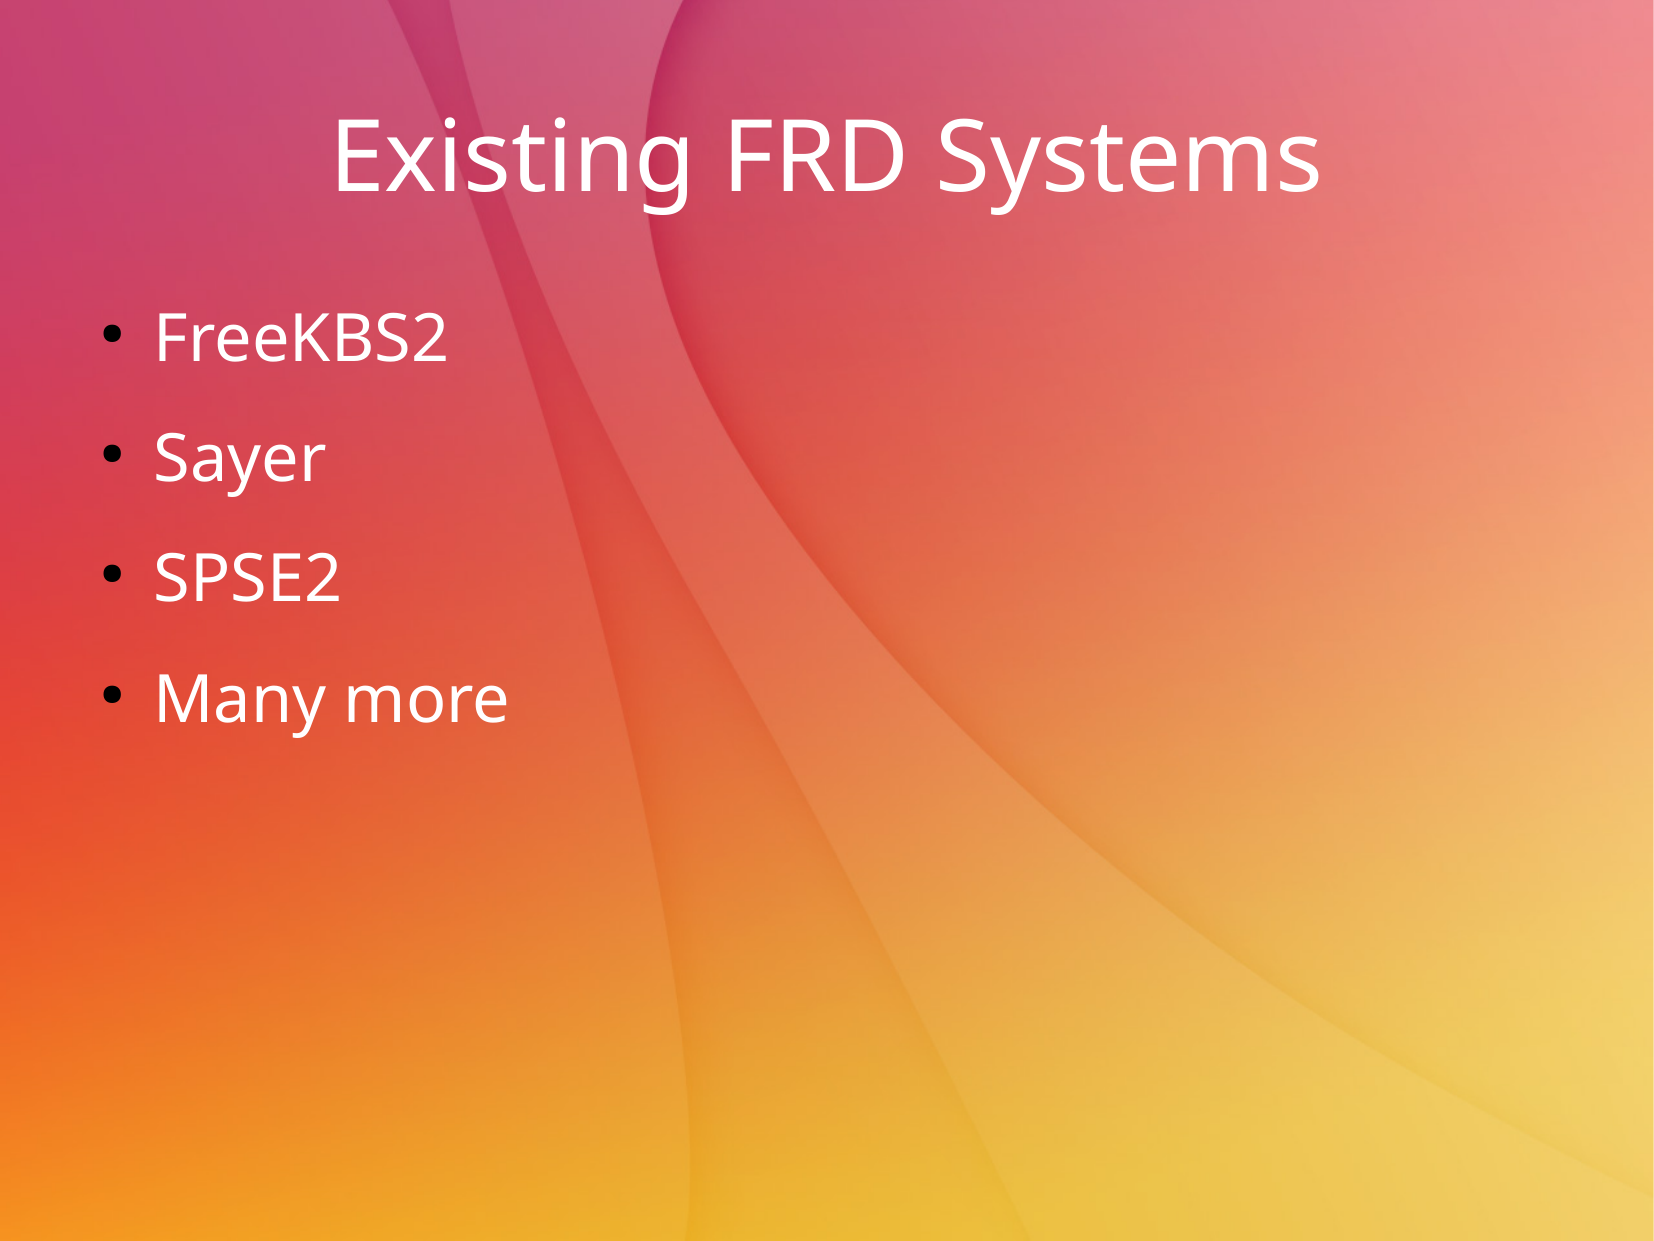

# Existing FRD Systems
FreeKBS2
Sayer
SPSE2
Many more